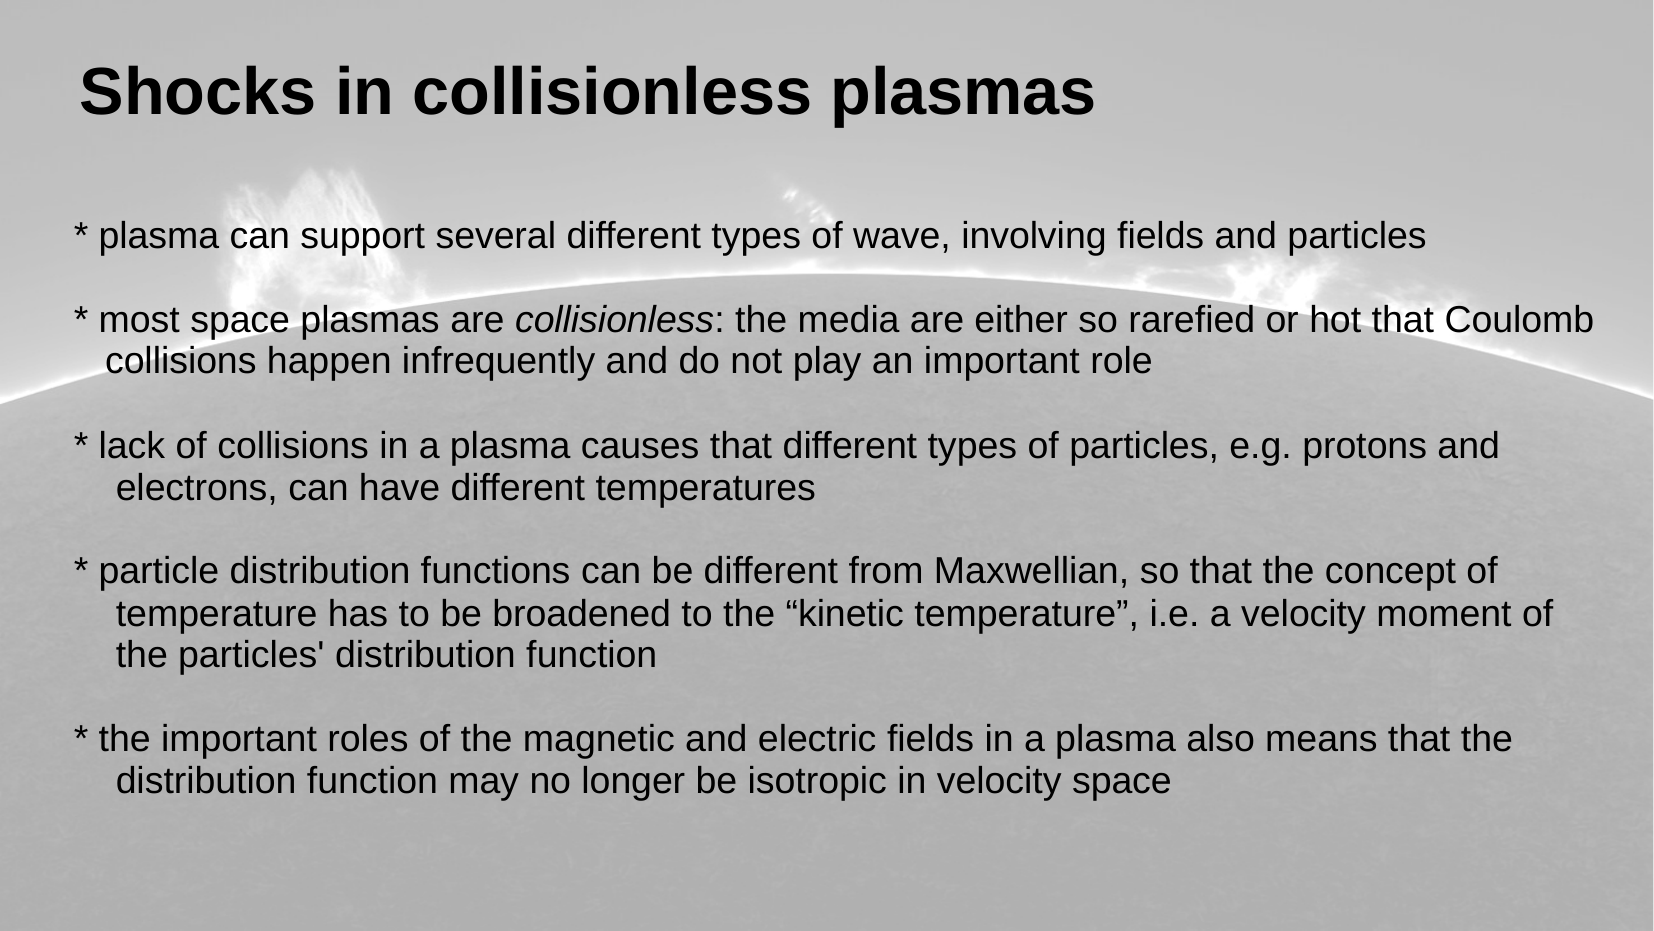

Shocks in collisionless plasmas
* plasma can support several different types of wave, involving fields and particles
* most space plasmas are collisionless: the media are either so rarefied or hot that Coulomb collisions happen infrequently and do not play an important role
* lack of collisions in a plasma causes that different types of particles, e.g. protons and
 electrons, can have different temperatures
* particle distribution functions can be different from Maxwellian, so that the concept of
 temperature has to be broadened to the “kinetic temperature”, i.e. a velocity moment of
 the particles' distribution function
* the important roles of the magnetic and electric fields in a plasma also means that the
 distribution function may no longer be isotropic in velocity space